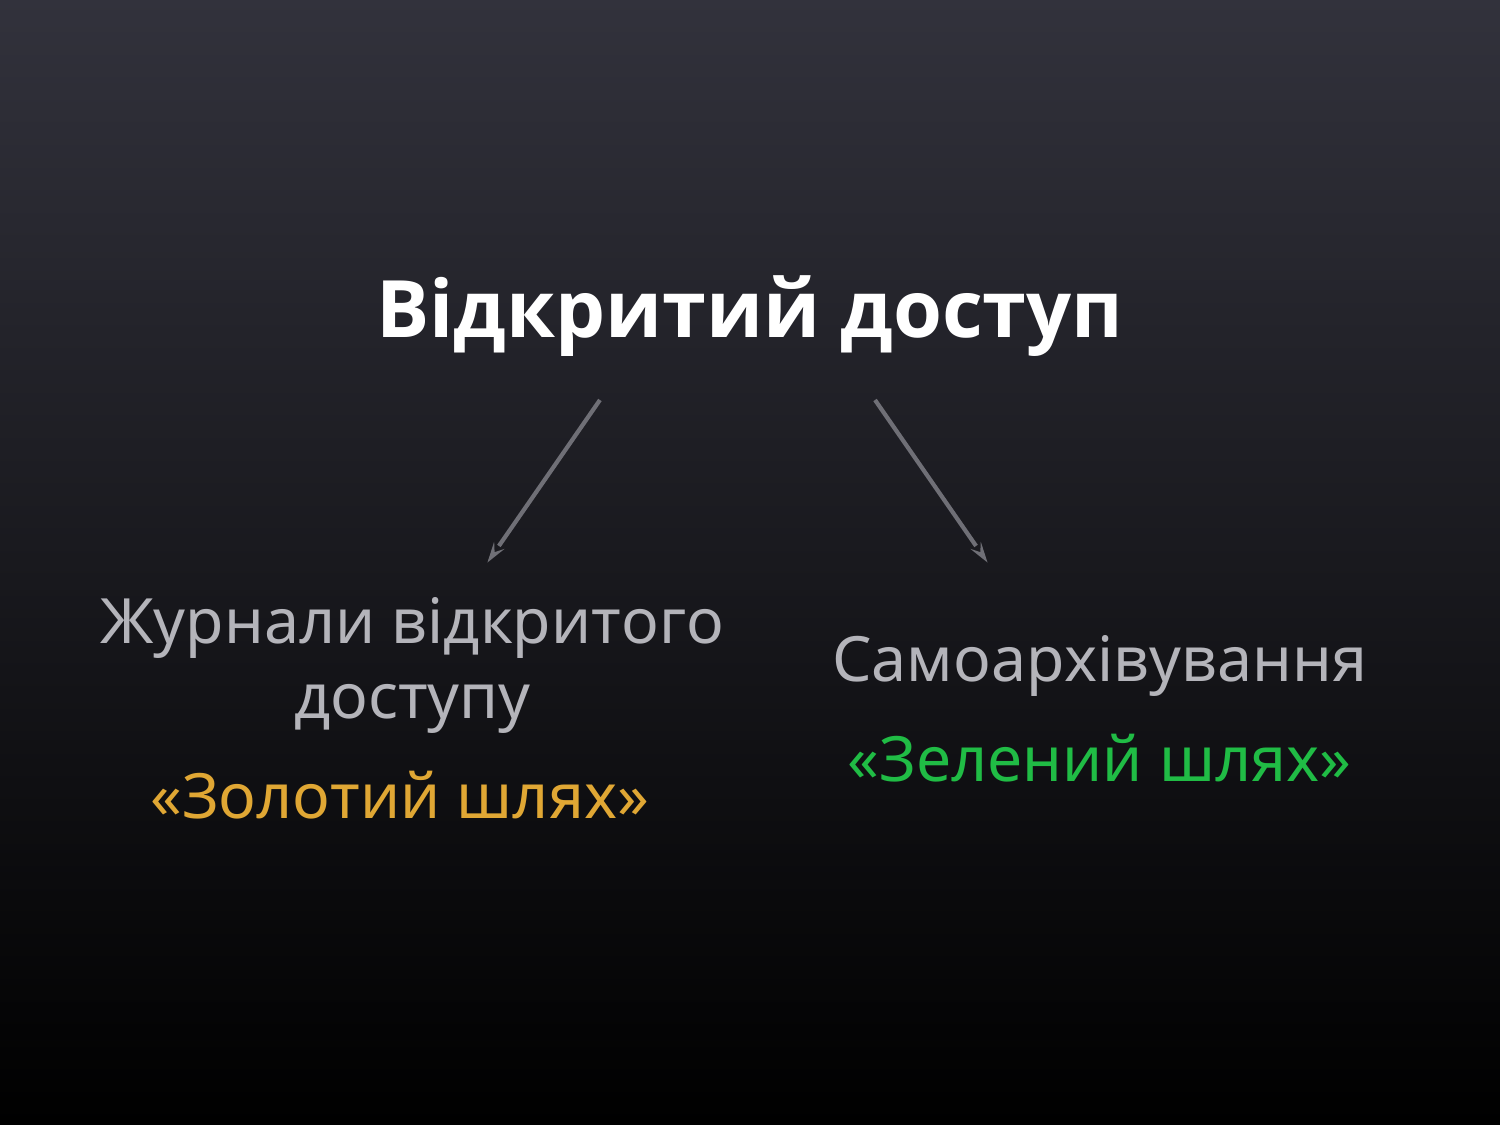

# Відкритий доступ
Журнали відкритого доступу
«Золотий шлях»
Самоархівування
«Зелений шлях»